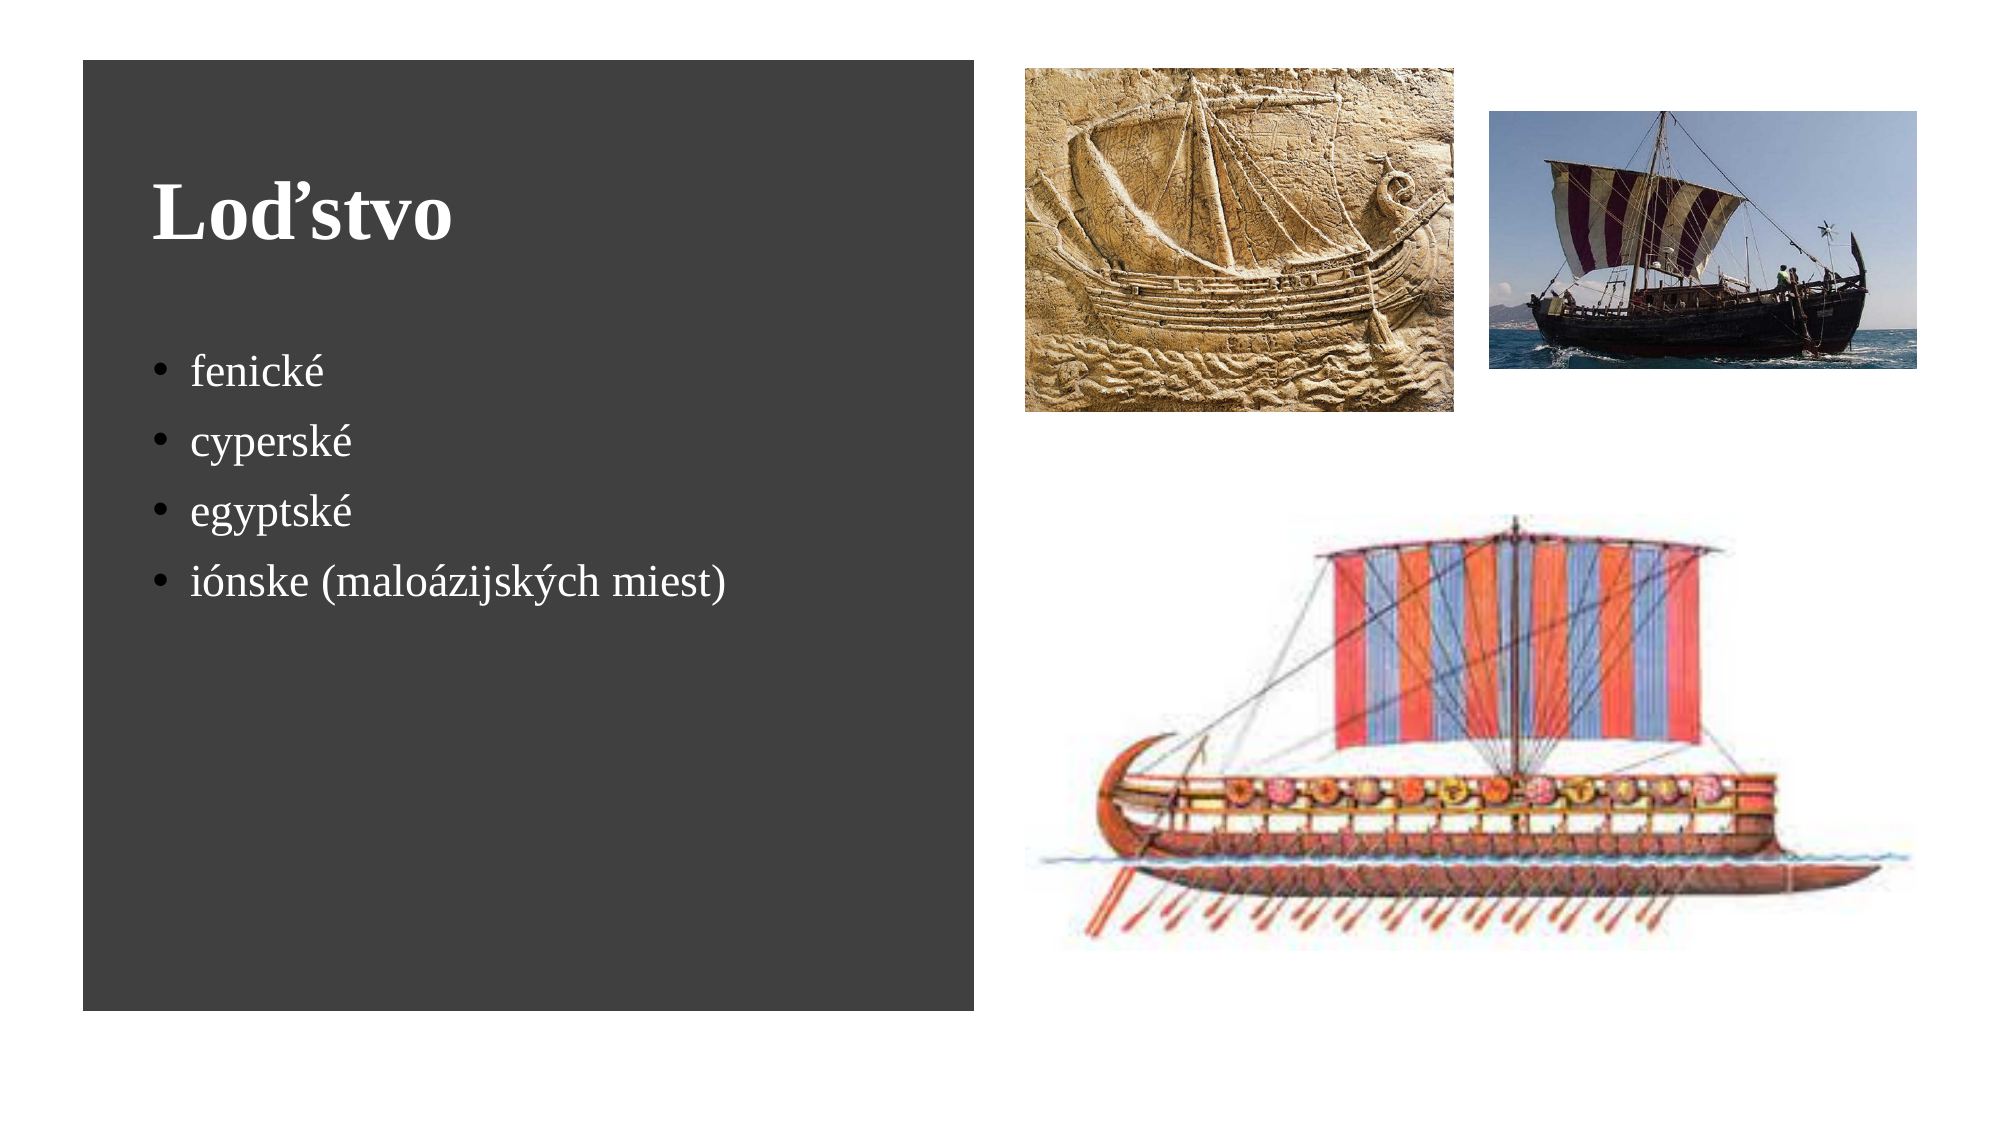

# Loďstvo
fenické
cyperské
egyptské
iónske (maloázijských miest)